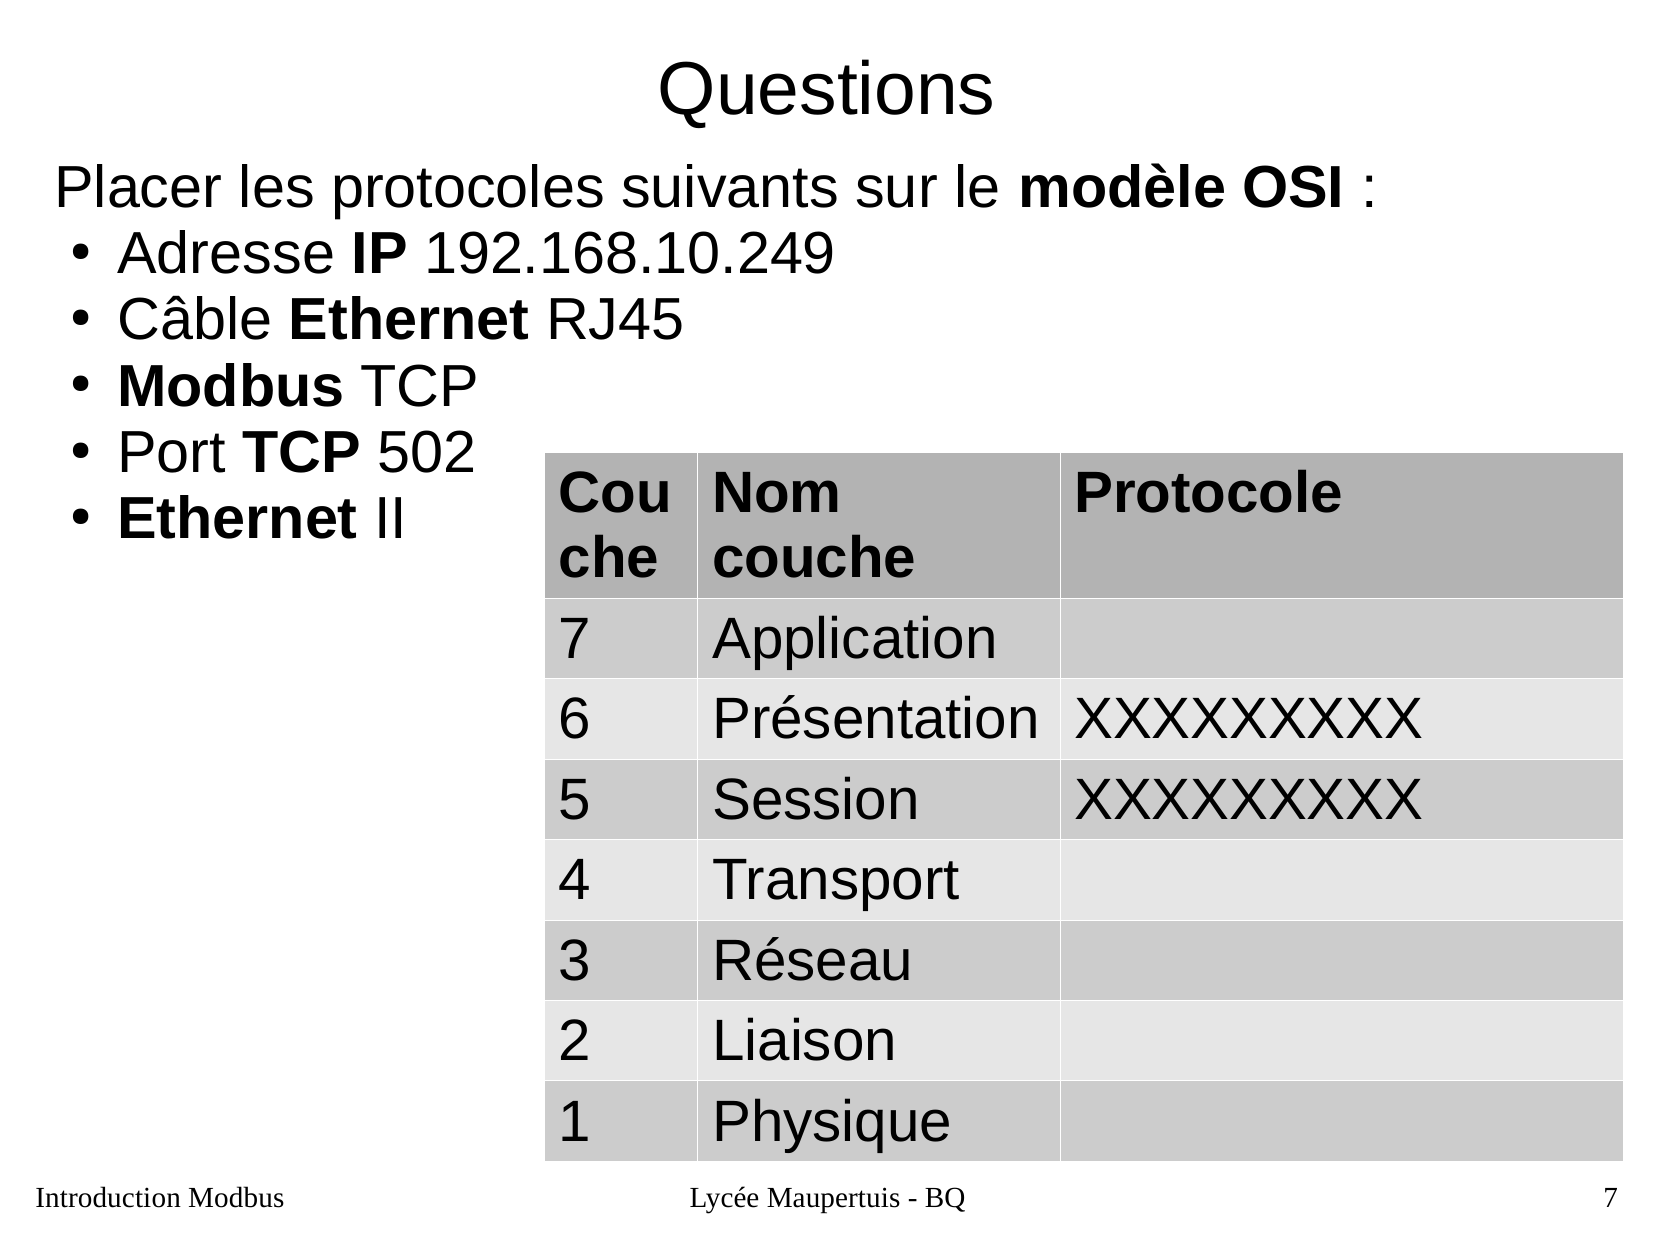

# Questions
Placer les protocoles suivants sur le modèle OSI :
Adresse IP 192.168.10.249
Câble Ethernet RJ45
Modbus TCP
Port TCP 502
Ethernet II
| Couche | Nom couche | Protocole |
| --- | --- | --- |
| 7 | Application | |
| 6 | Présentation | XXXXXXXXX |
| 5 | Session | XXXXXXXXX |
| 4 | Transport | |
| 3 | Réseau | |
| 2 | Liaison | |
| 1 | Physique | |
Introduction Modbus
Lycée Maupertuis - BQ
7